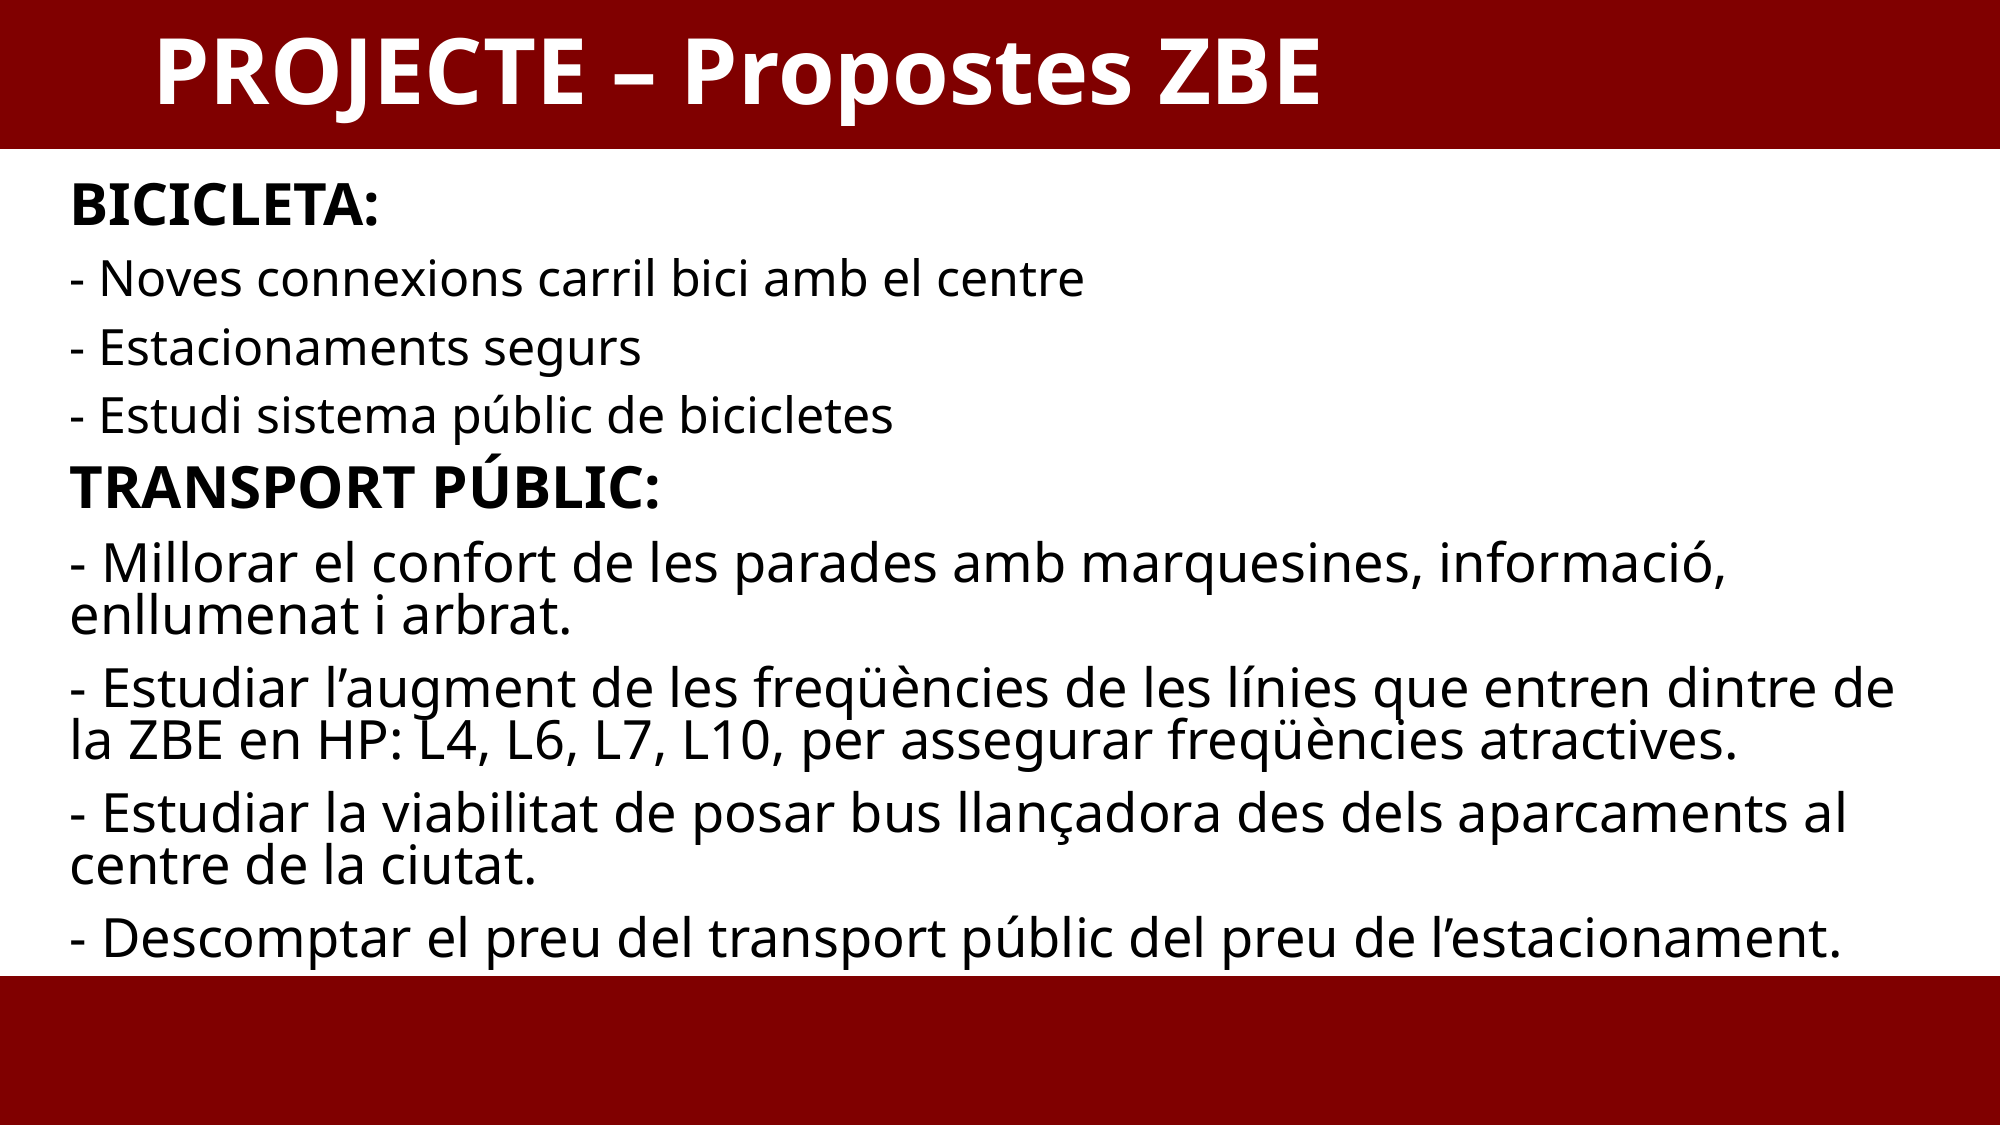

PROJECTE – Propostes ZBE
# BICICLETA:
- Noves connexions carril bici amb el centre
- Estacionaments segurs
- Estudi sistema públic de bicicletes
TRANSPORT PÚBLIC:
- Millorar el confort de les parades amb marquesines, informació, enllumenat i arbrat.
- Estudiar l’augment de les freqüències de les línies que entren dintre de la ZBE en HP: L4, L6, L7, L10, per assegurar freqüències atractives.
- Estudiar la viabilitat de posar bus llançadora des dels aparcaments al centre de la ciutat.
- Descomptar el preu del transport públic del preu de l’estacionament.